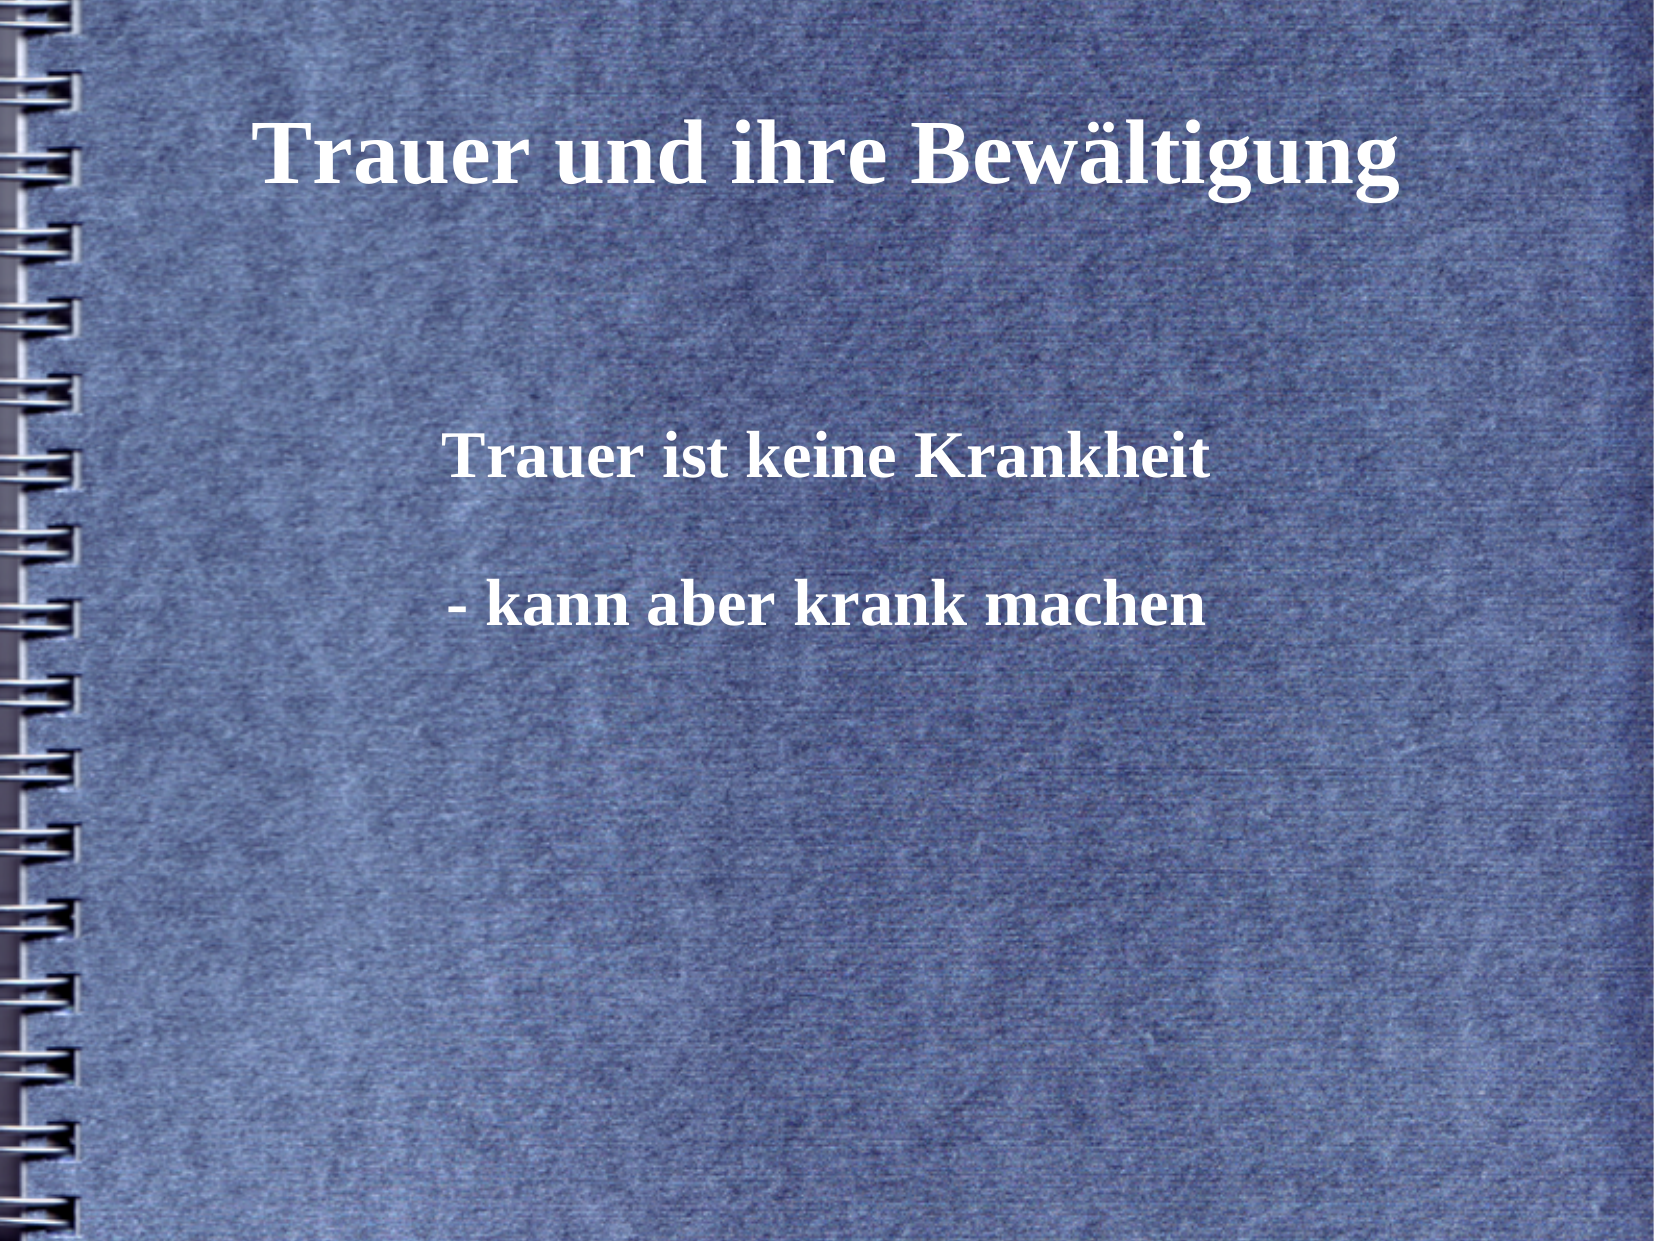

Trauer ist keine Krankheit
- kann aber krank machen
# Trauer und ihre Bewältigung